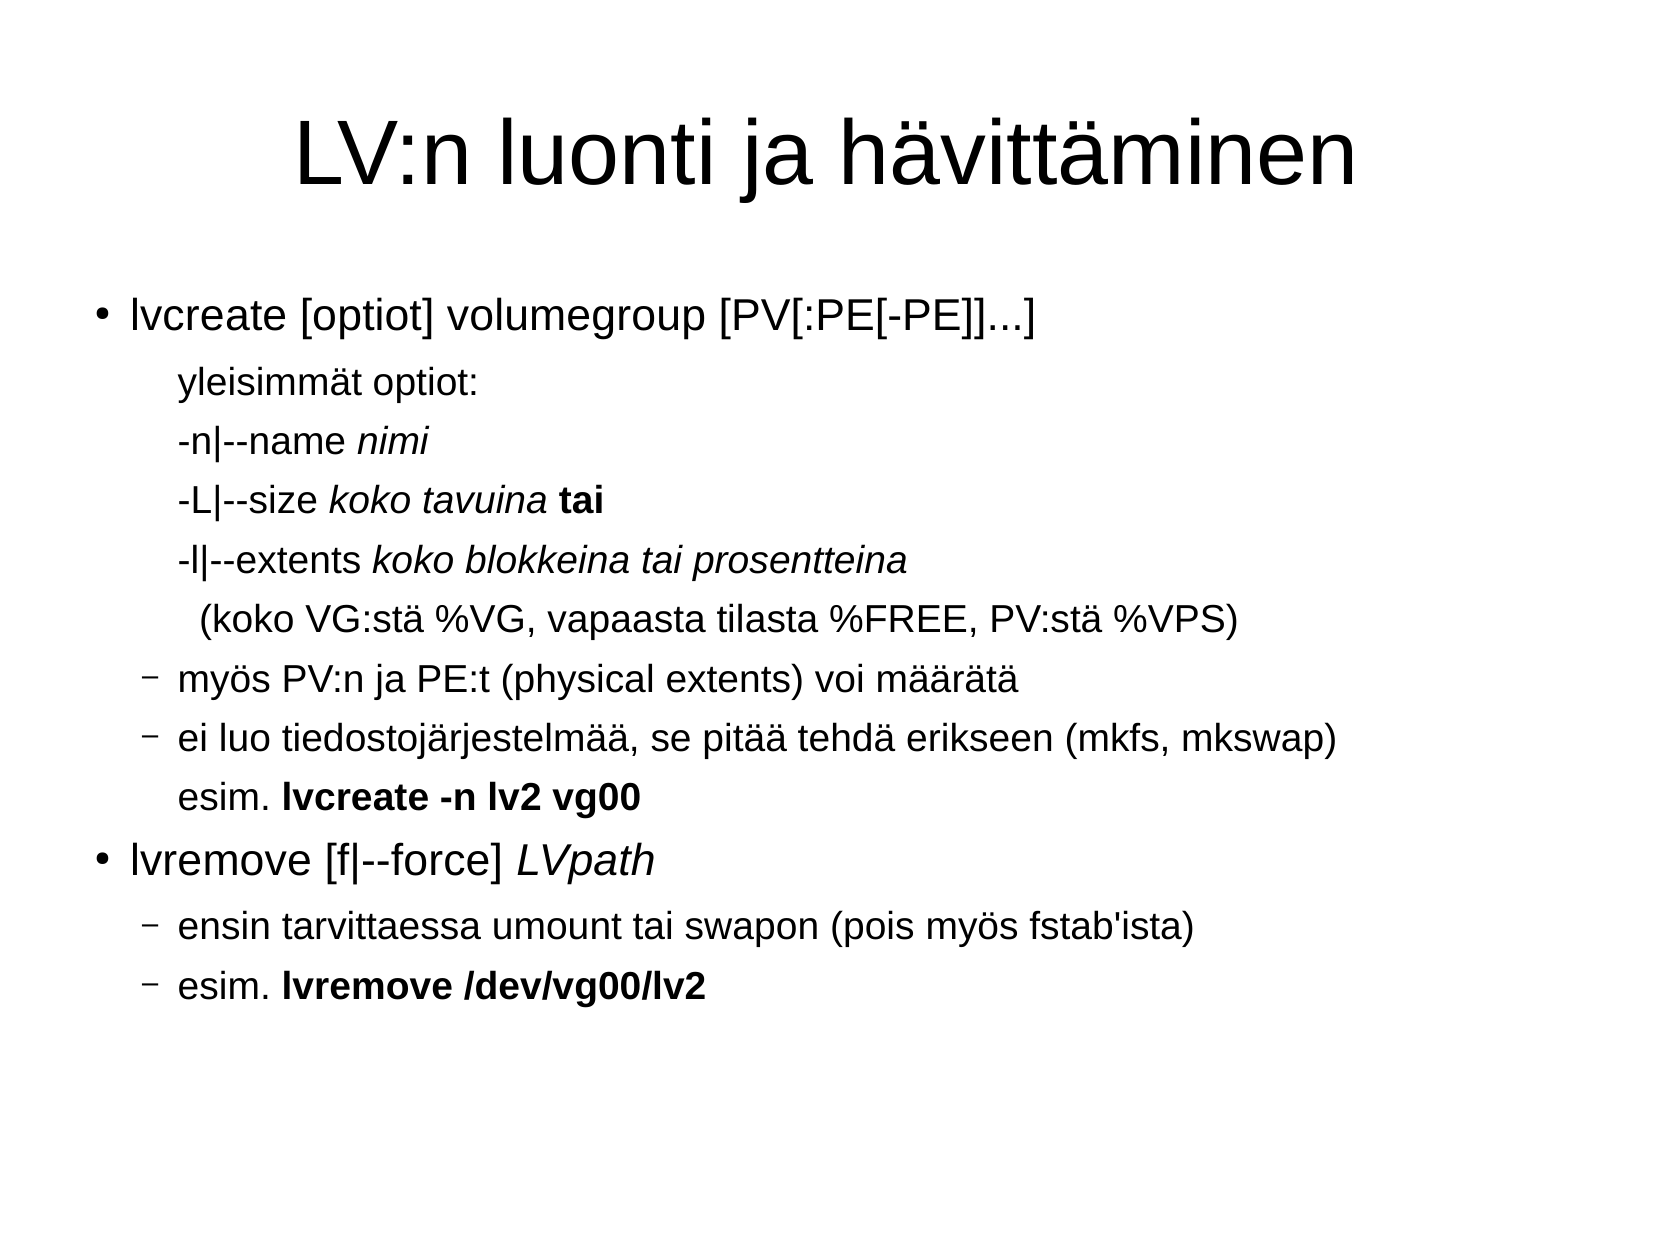

# LV:n luonti ja hävittäminen
lvcreate [optiot] volumegroup [PV[:PE[-PE]]...]
yleisimmät optiot:
-n|--name nimi
-L|--size koko tavuina tai
-l|--extents koko blokkeina tai prosentteina
 (koko VG:stä %VG, vapaasta tilasta %FREE, PV:stä %VPS)
myös PV:n ja PE:t (physical extents) voi määrätä
ei luo tiedostojärjestelmää, se pitää tehdä erikseen (mkfs, mkswap)
esim. lvcreate -n lv2 vg00
lvremove [f|--force] LVpath
ensin tarvittaessa umount tai swapon (pois myös fstab'ista)
esim. lvremove /dev/vg00/lv2